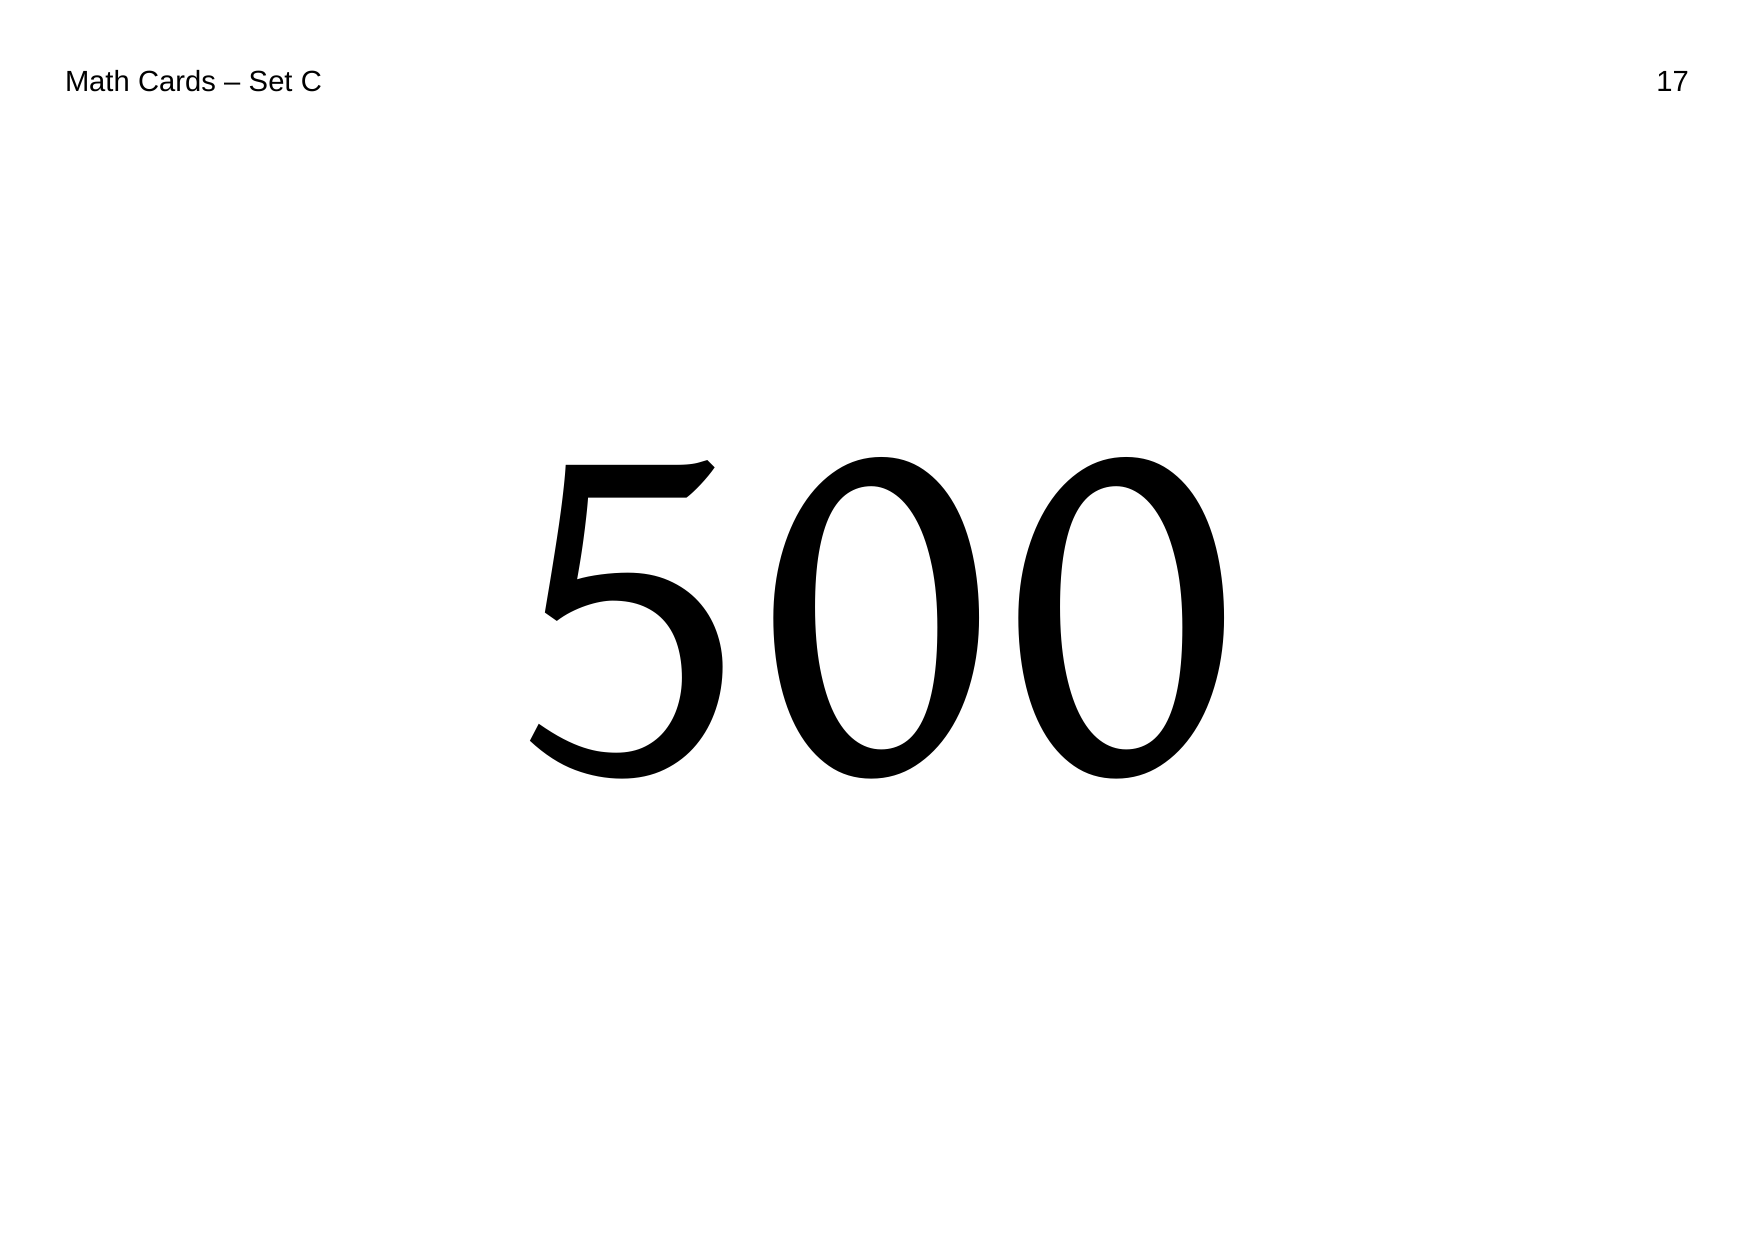

Math Cards – Set C
17
500